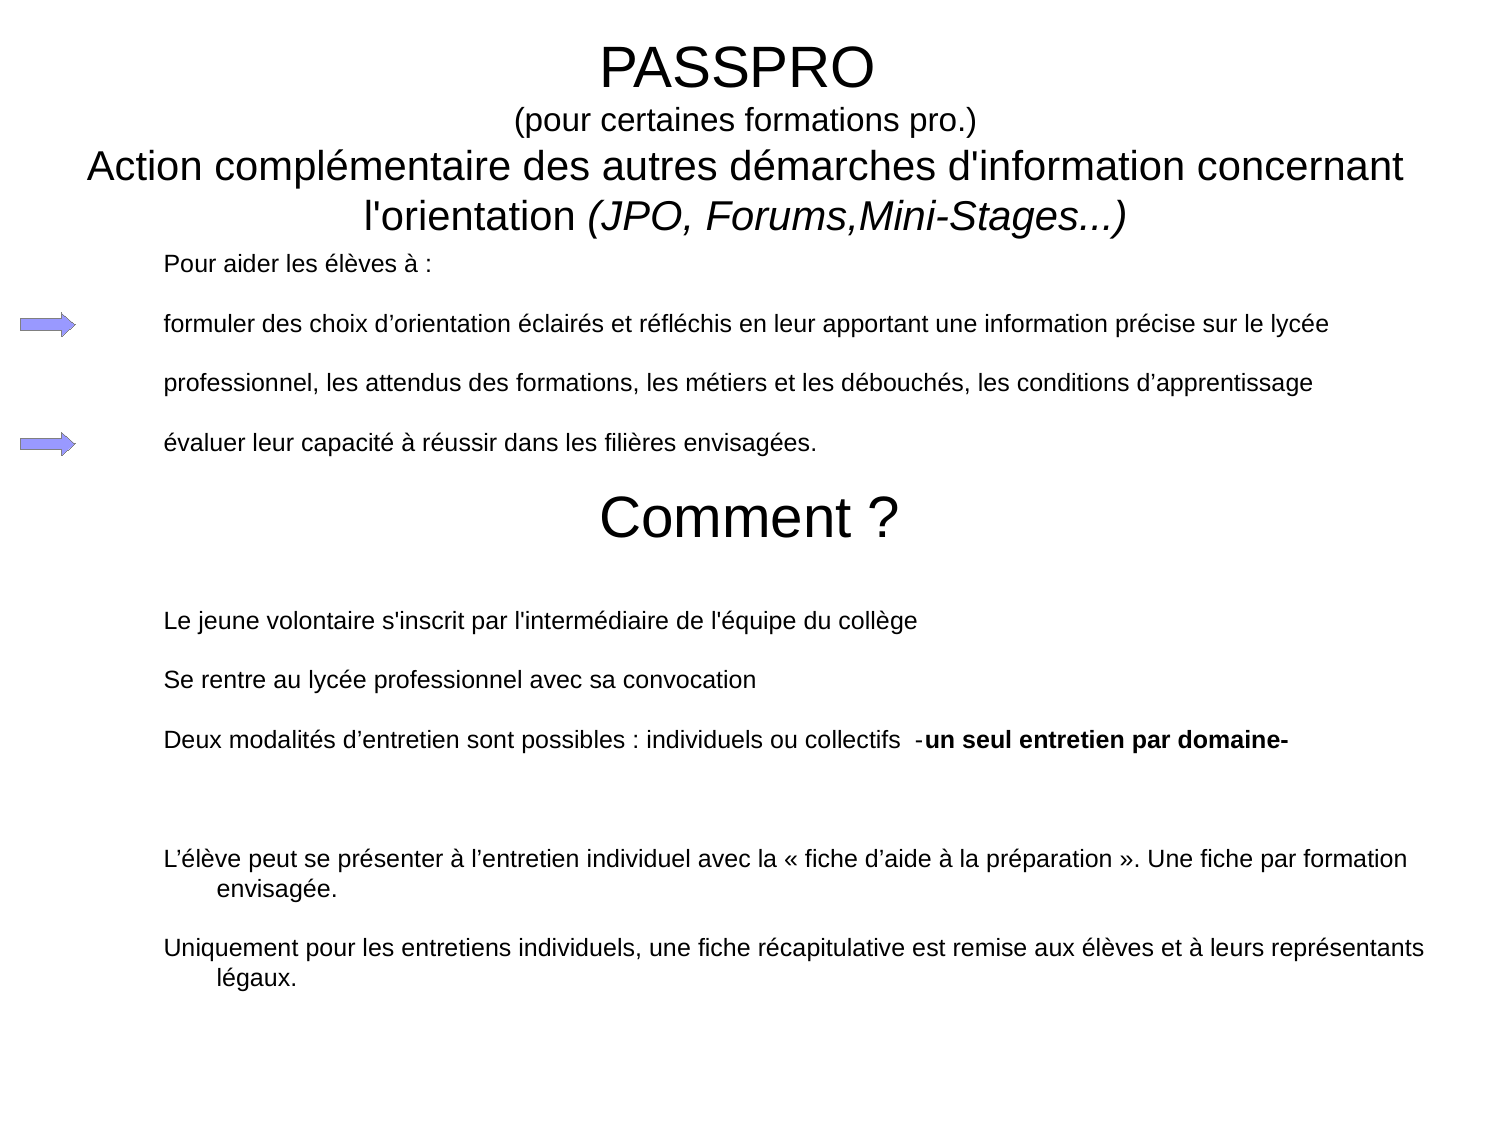

# PASSPRO (pour certaines formations pro.) Action complémentaire des autres démarches d'information concernant l'orientation (JPO, Forums,Mini-Stages...)
Pour aider les élèves à :
formuler des choix d’orientation éclairés et réfléchis en leur apportant une information précise sur le lycée
professionnel, les attendus des formations, les métiers et les débouchés, les conditions d’apprentissage
évaluer leur capacité à réussir dans les filières envisagées.
Le jeune volontaire s'inscrit par l'intermédiaire de l'équipe du collège
Se rentre au lycée professionnel avec sa convocation
Deux modalités d’entretien sont possibles : individuels ou collectifs -un seul entretien par domaine-
L’élève peut se présenter à l’entretien individuel avec la « fiche d’aide à la préparation ». Une fiche par formation envisagée.
Uniquement pour les entretiens individuels, une fiche récapitulative est remise aux élèves et à leurs représentants légaux.
Comment ?